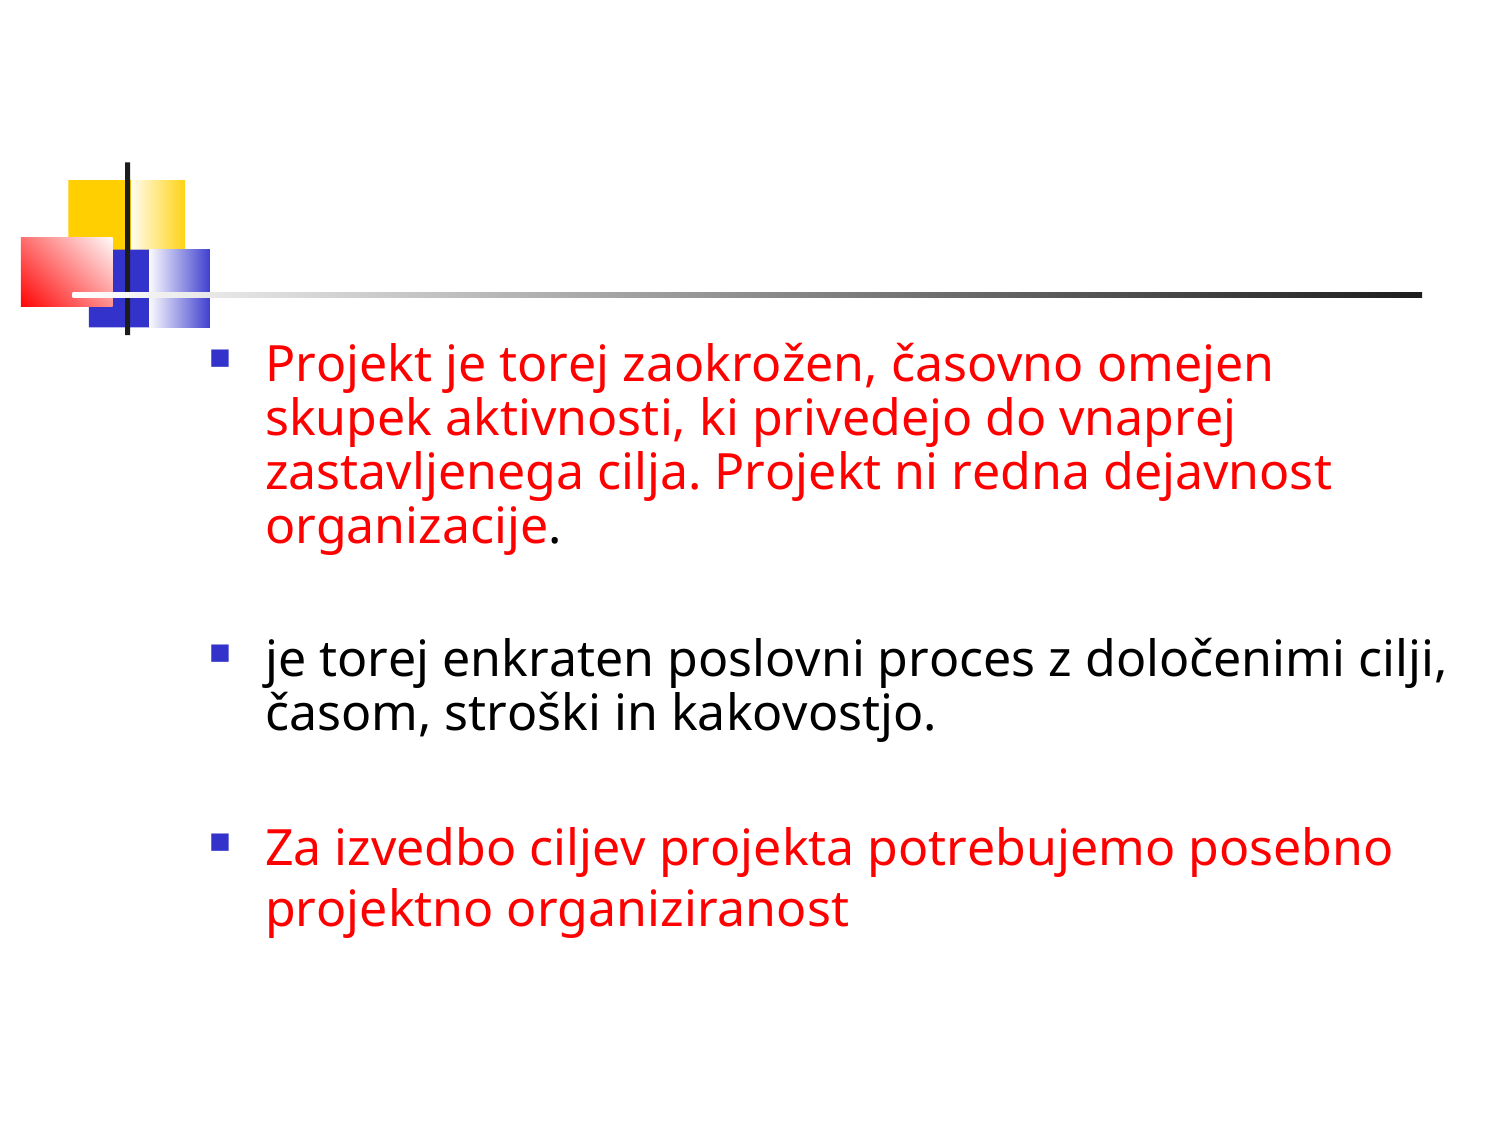

#
Projekt je torej zaokrožen, časovno omejen skupek aktivnosti, ki privedejo do vnaprej zastavljenega cilja. Projekt ni redna dejavnost organizacije.
je torej enkraten poslovni proces z določenimi cilji, časom, stroški in kakovostjo.
Za izvedbo ciljev projekta potrebujemo posebno projektno organiziranost